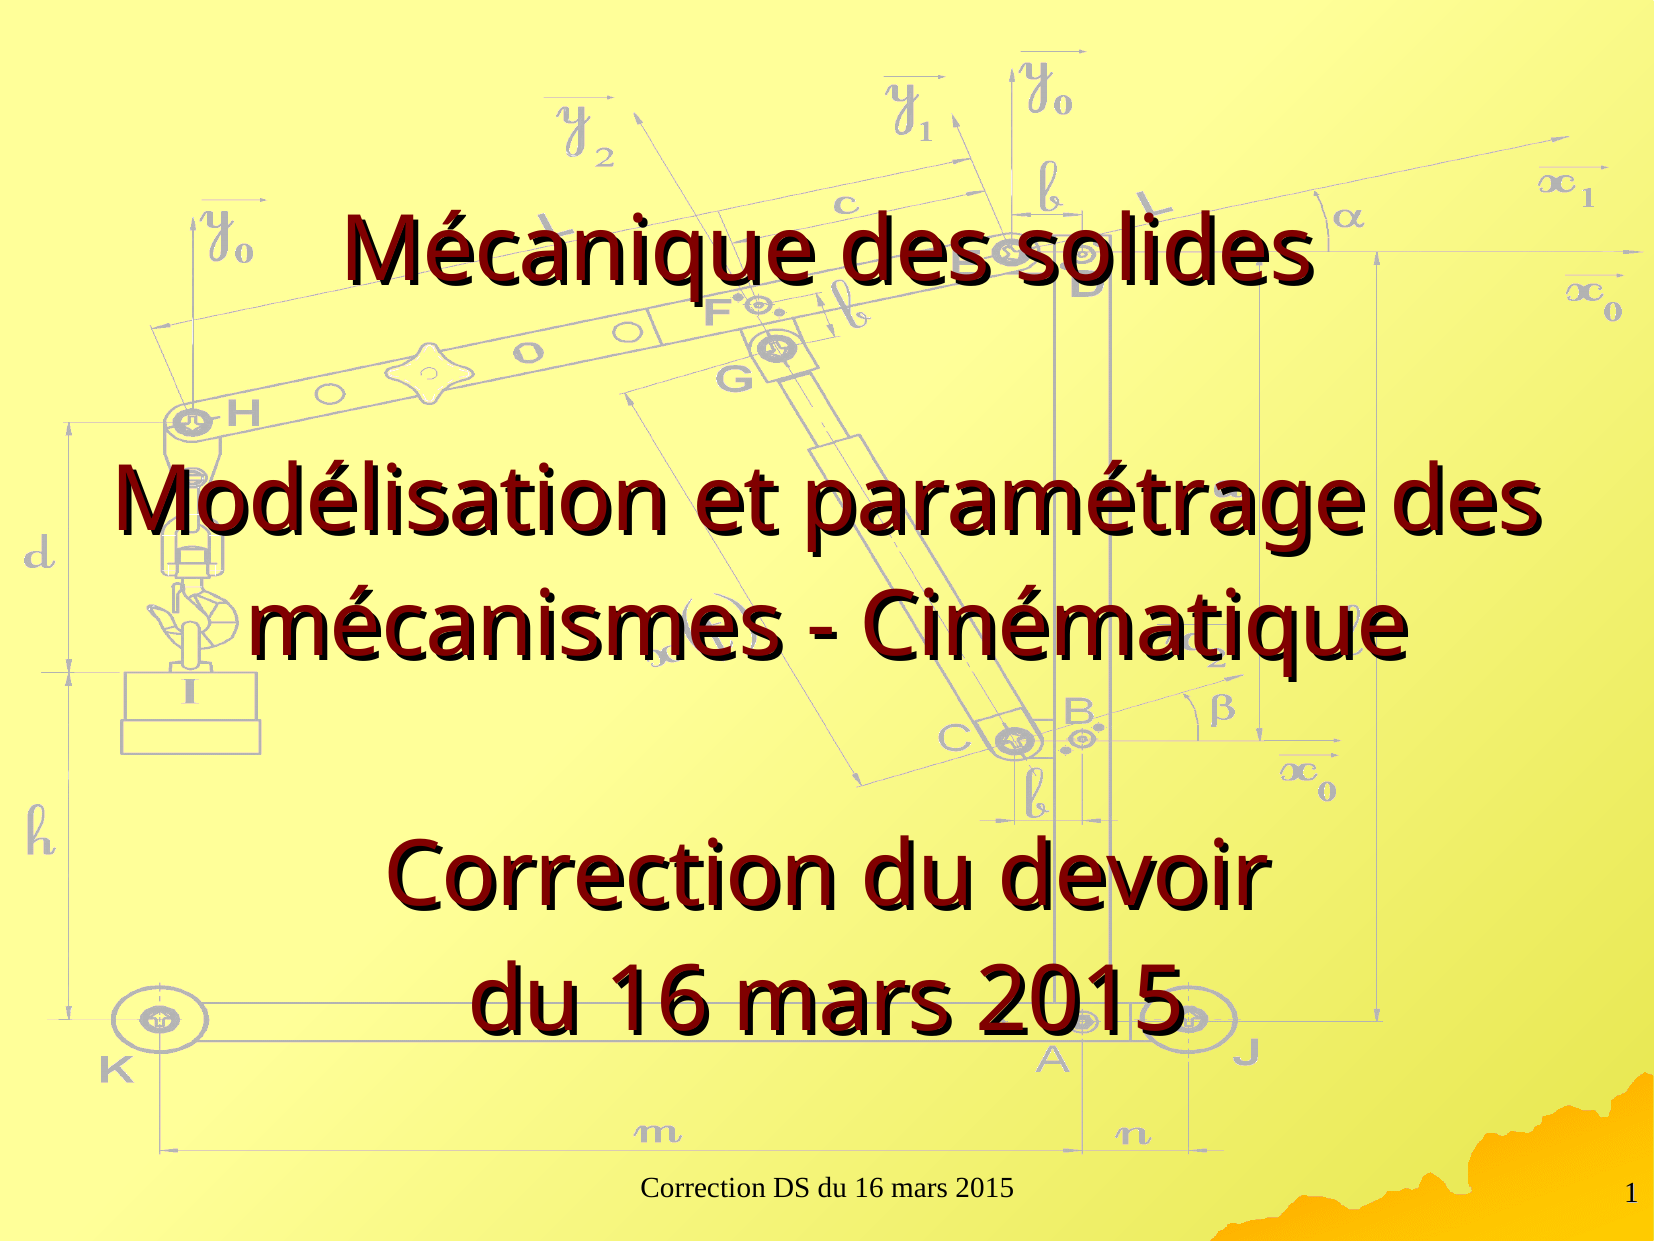

# Mécanique des solides Modélisation et paramétrage des mécanismes - Cinématique Correction du devoir du 16 mars 2015
Correction DS du 16 mars 2015